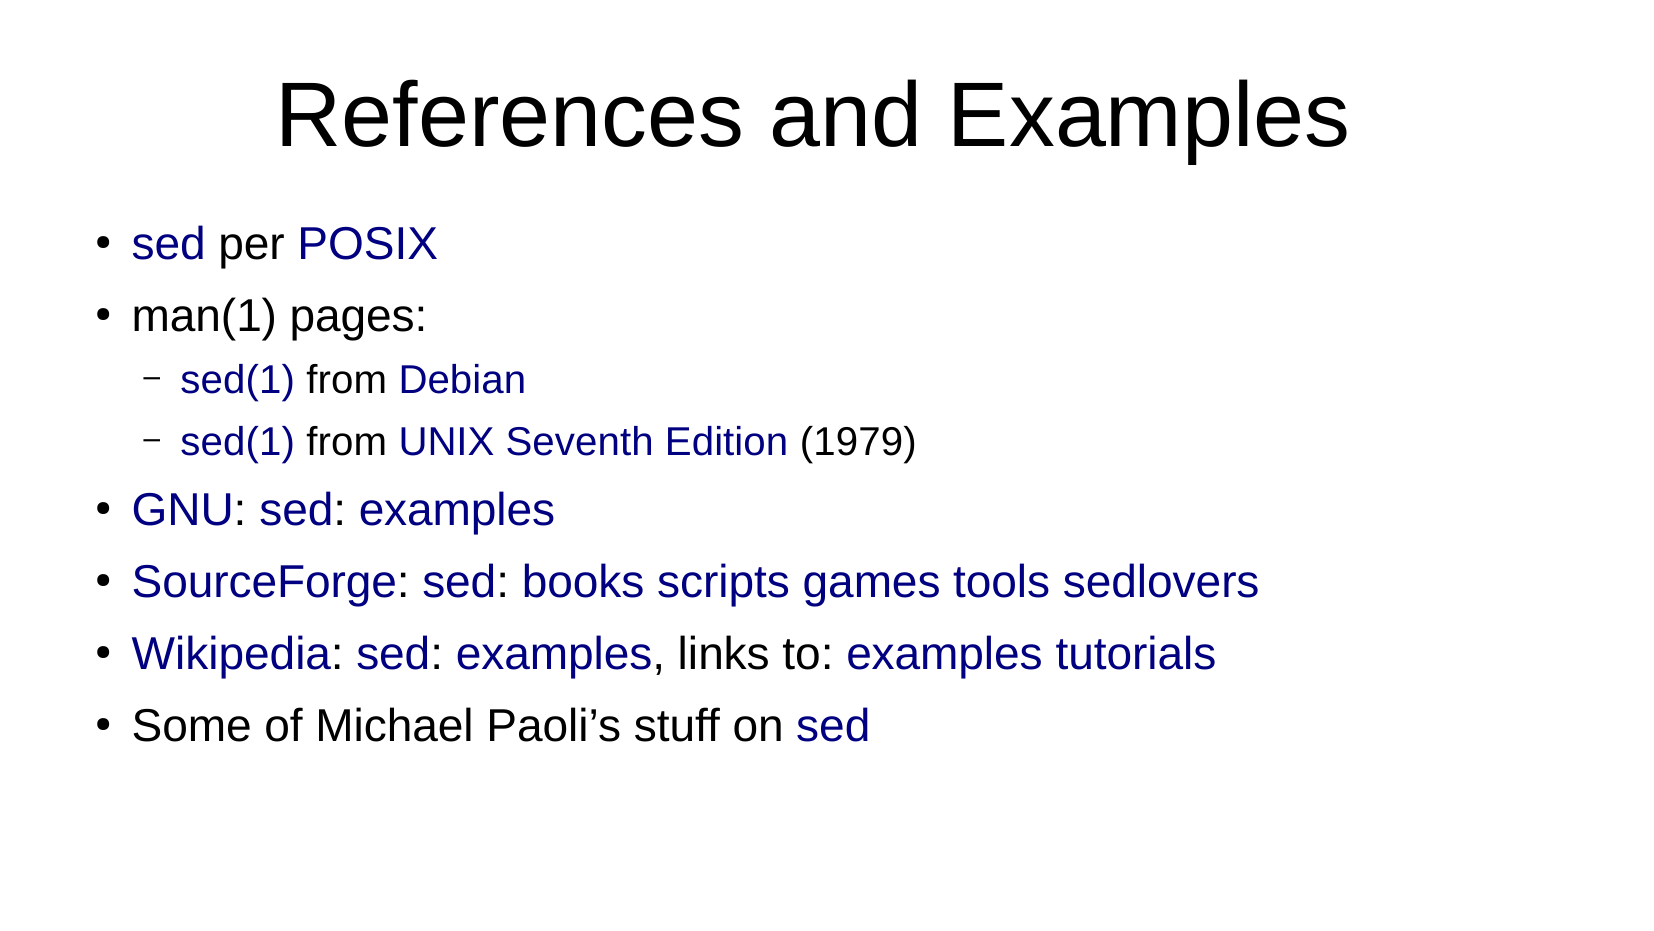

# References and Examples
sed per POSIX
man(1) pages:
sed(1) from Debian
sed(1) from UNIX Seventh Edition (1979)
GNU: sed: examples
SourceForge: sed: books scripts games tools sedlovers
Wikipedia: sed: examples, links to: examples tutorials
Some of Michael Paoli’s stuff on sed